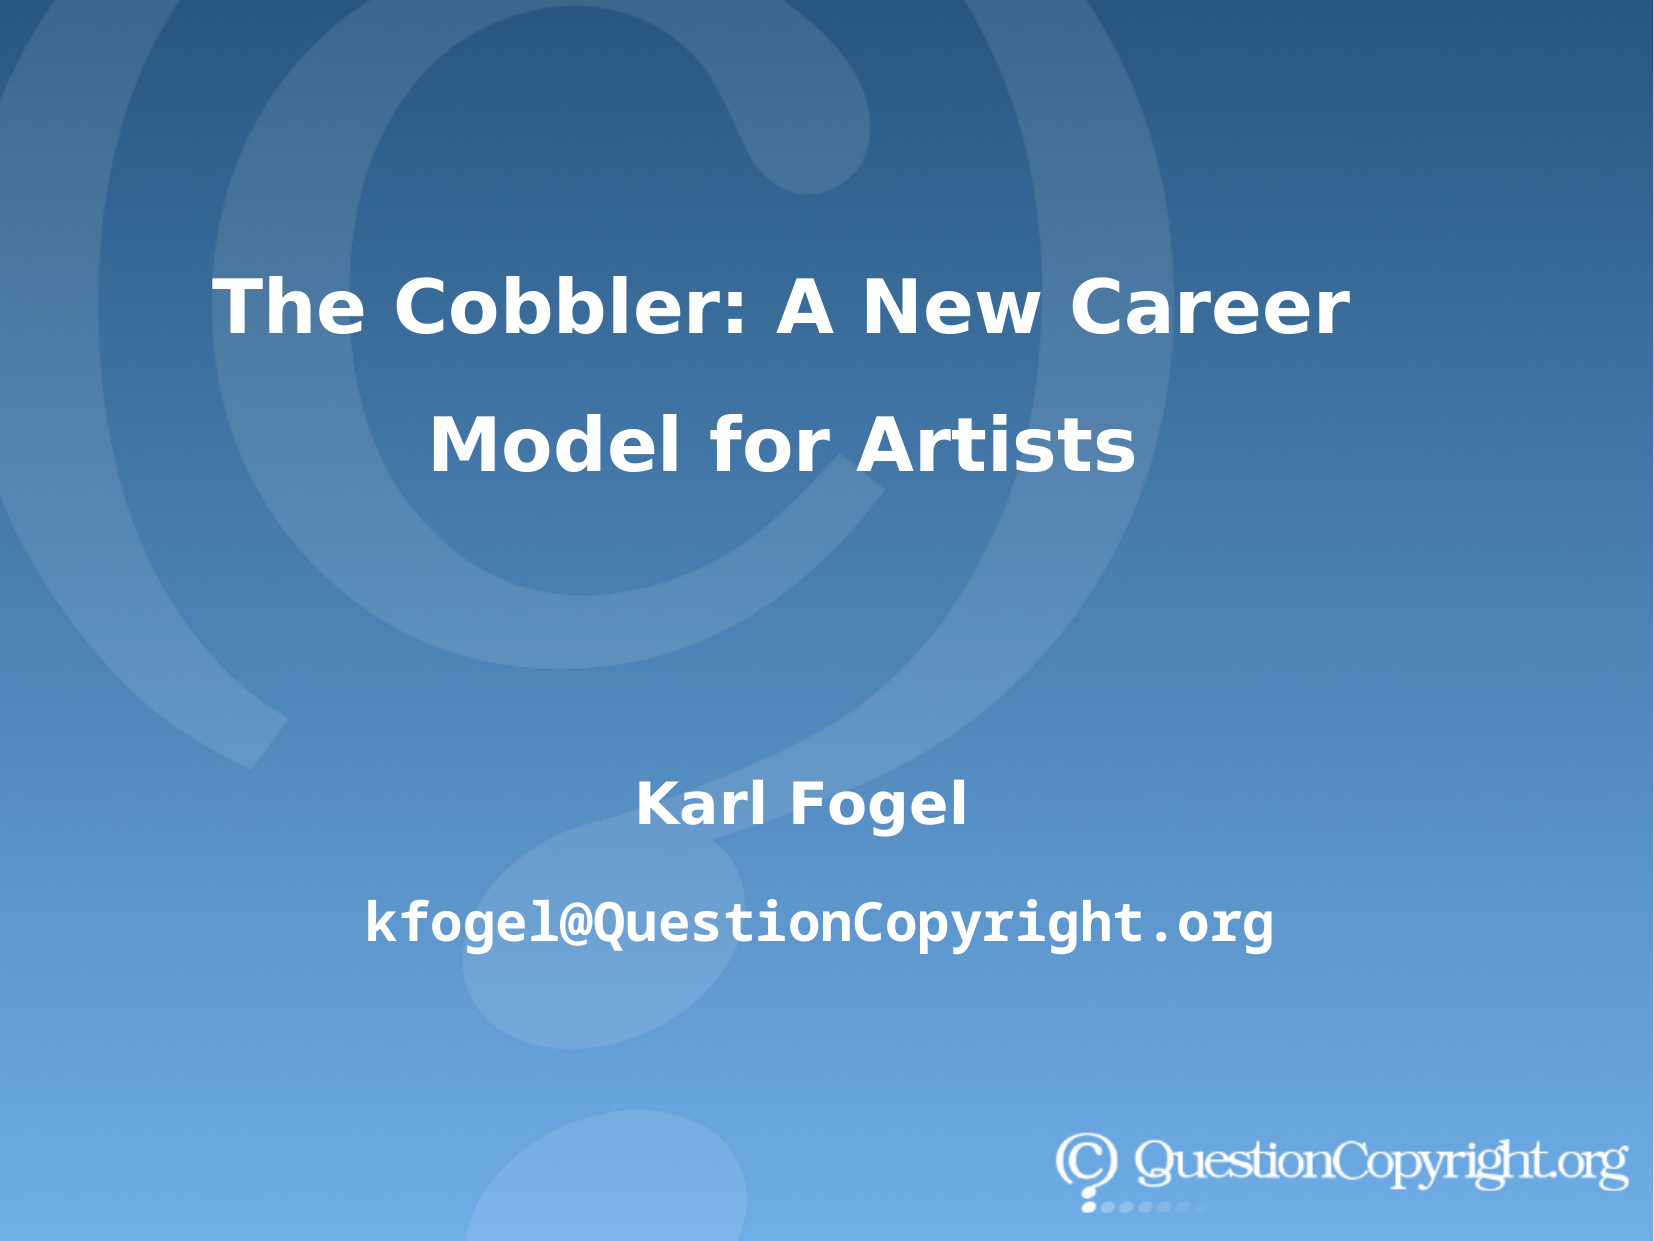

The Cobbler: A New Career
Model for Artists
Karl Fogel
kfogel@QuestionCopyright.org